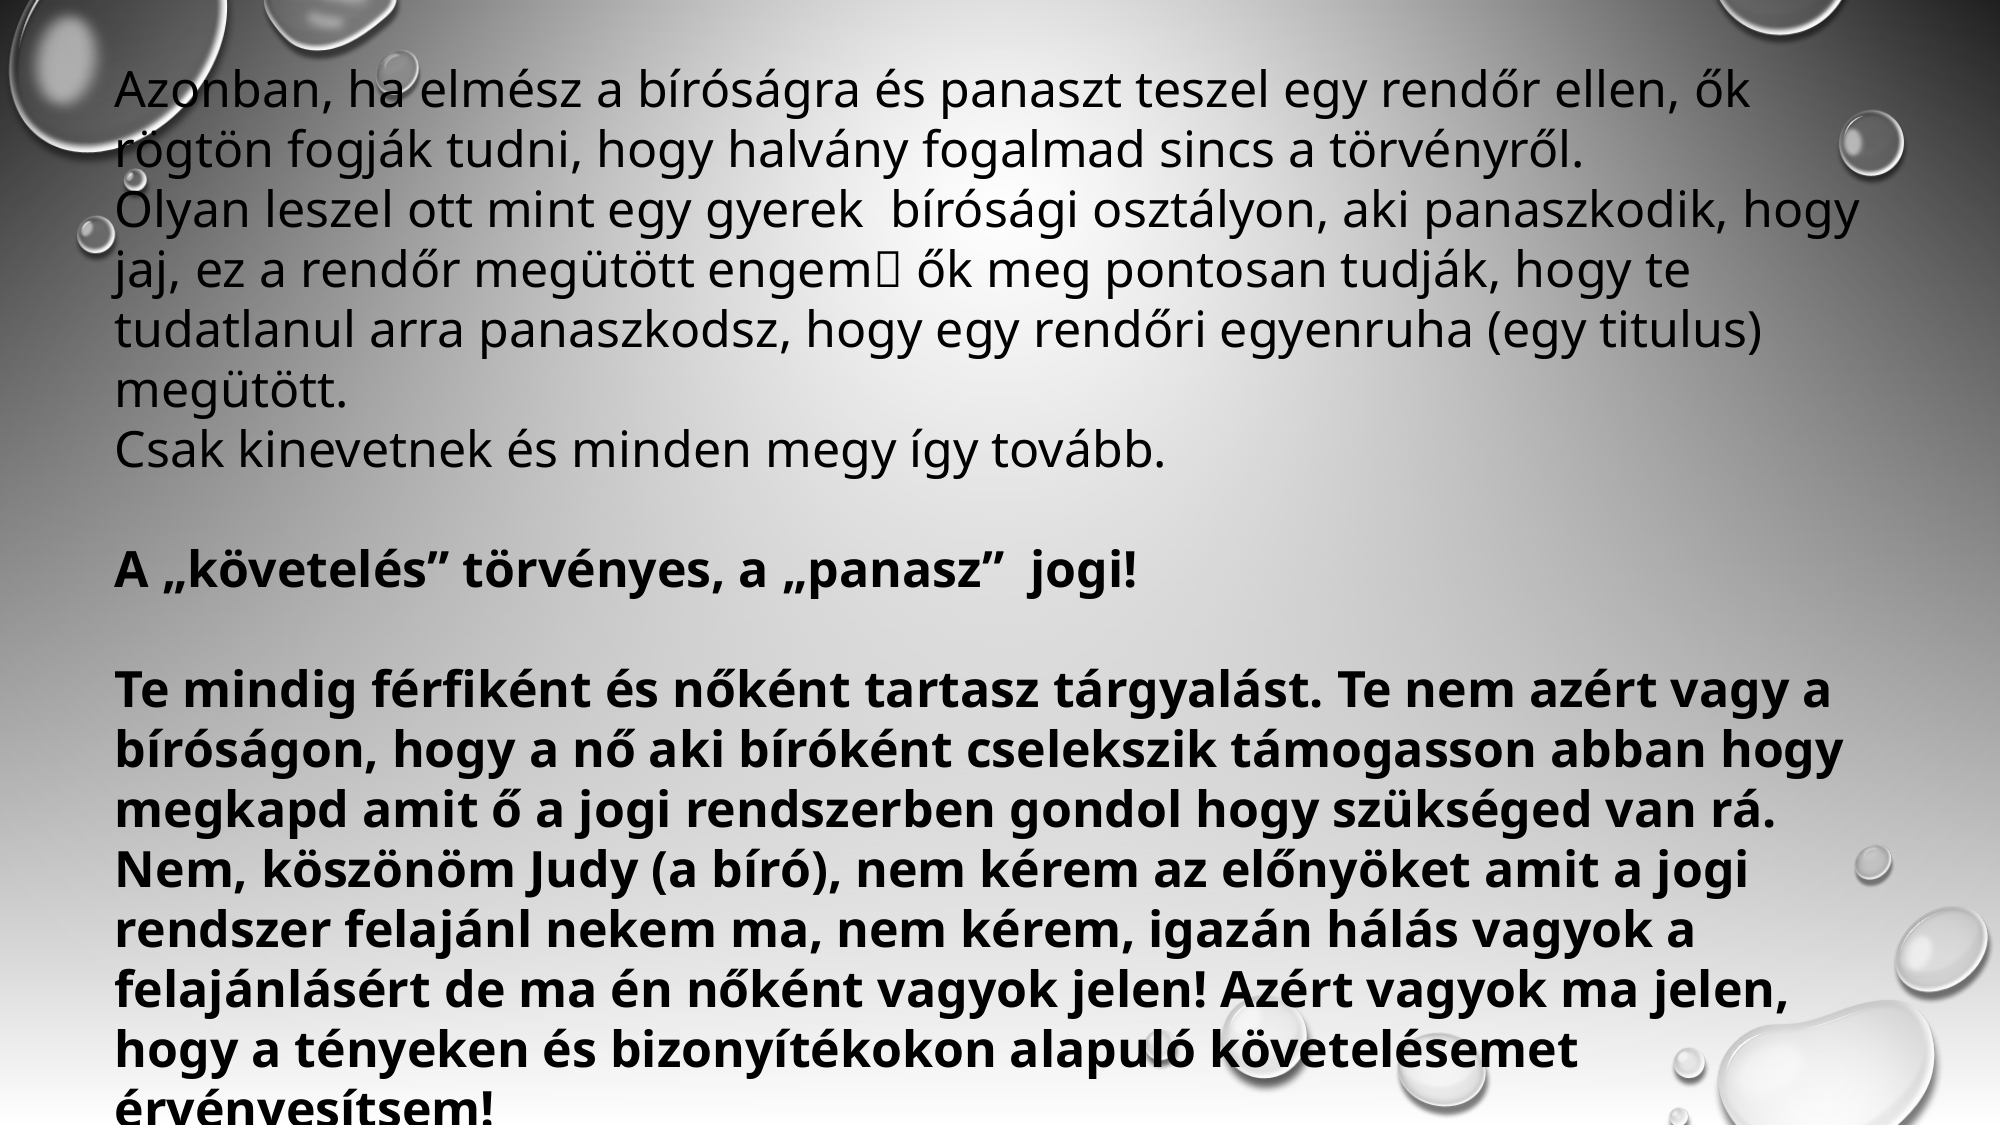

Azonban, ha elmész a bíróságra és panaszt teszel egy rendőr ellen, ők rögtön fogják tudni, hogy halvány fogalmad sincs a törvényről.
Olyan leszel ott mint egy gyerek bírósági osztályon, aki panaszkodik, hogy jaj, ez a rendőr megütött engem ők meg pontosan tudják, hogy te tudatlanul arra panaszkodsz, hogy egy rendőri egyenruha (egy titulus) megütött.
Csak kinevetnek és minden megy így tovább.
A „követelés” törvényes, a „panasz” jogi!
Te mindig férfiként és nőként tartasz tárgyalást. Te nem azért vagy a bíróságon, hogy a nő aki bíróként cselekszik támogasson abban hogy megkapd amit ő a jogi rendszerben gondol hogy szükséged van rá.
Nem, köszönöm Judy (a bíró), nem kérem az előnyöket amit a jogi rendszer felajánl nekem ma, nem kérem, igazán hálás vagyok a felajánlásért de ma én nőként vagyok jelen! Azért vagyok ma jelen, hogy a tényeken és bizonyítékokon alapuló követelésemet érvényesítsem!